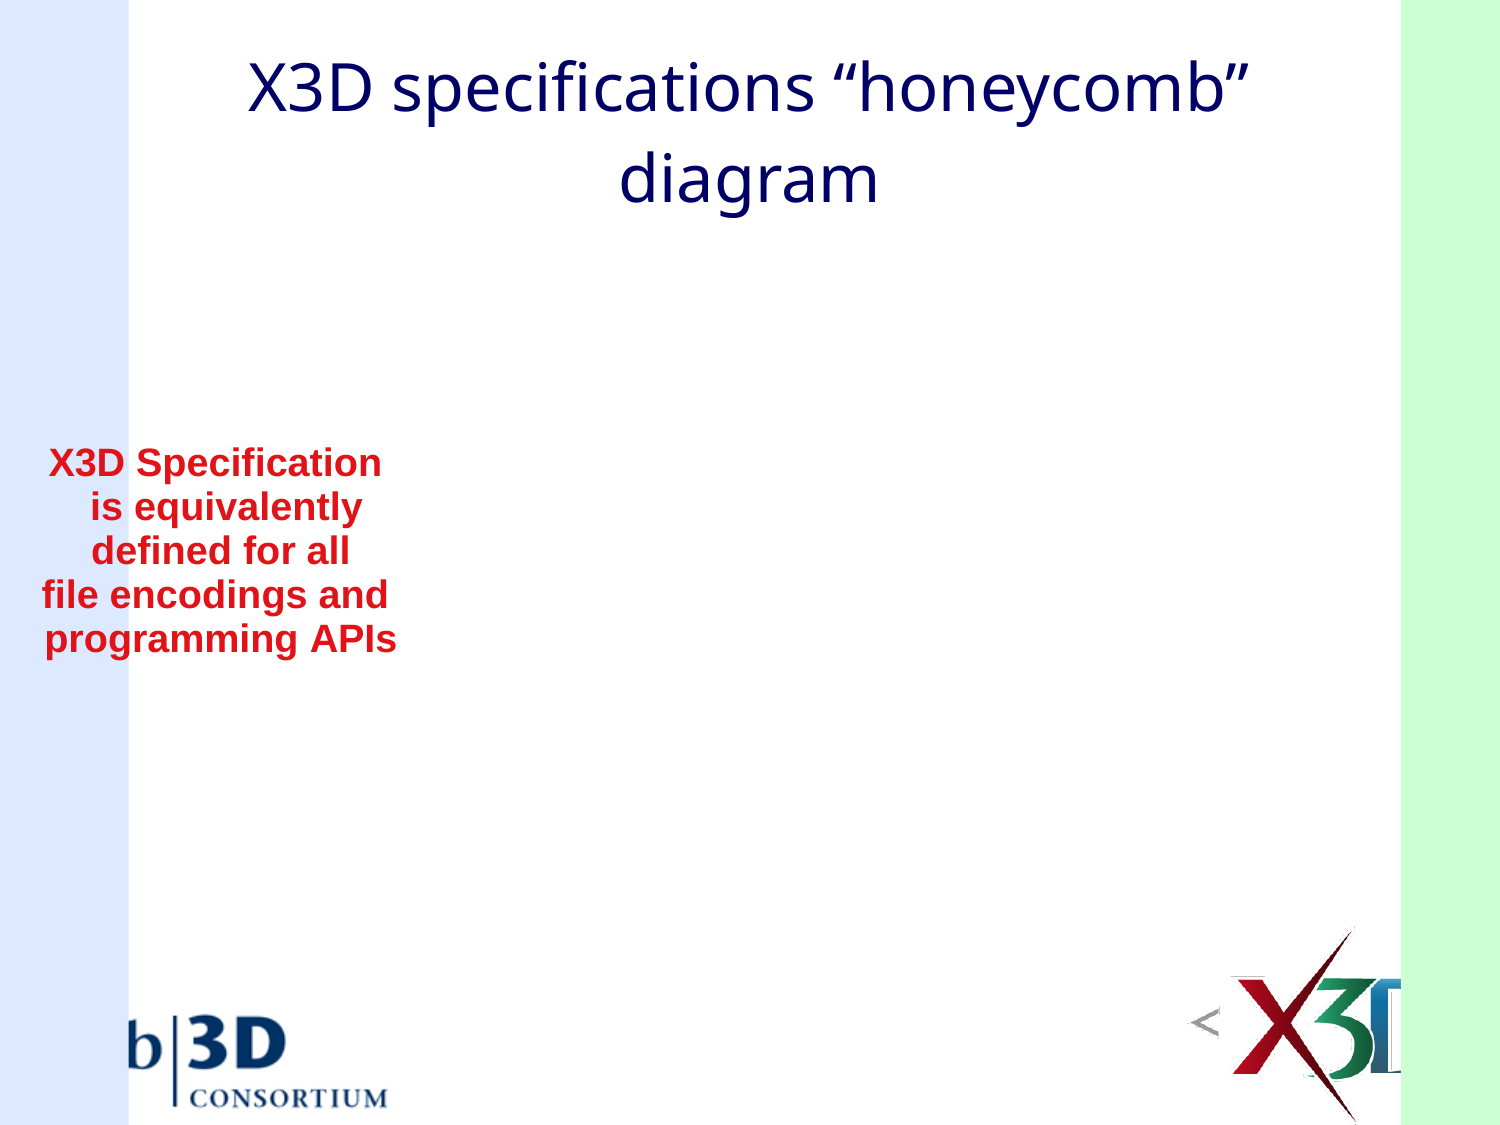

# X3D specifications “honeycomb” diagram
X3D Specification
 is equivalently
defined for all
file encodings and
programming APIs